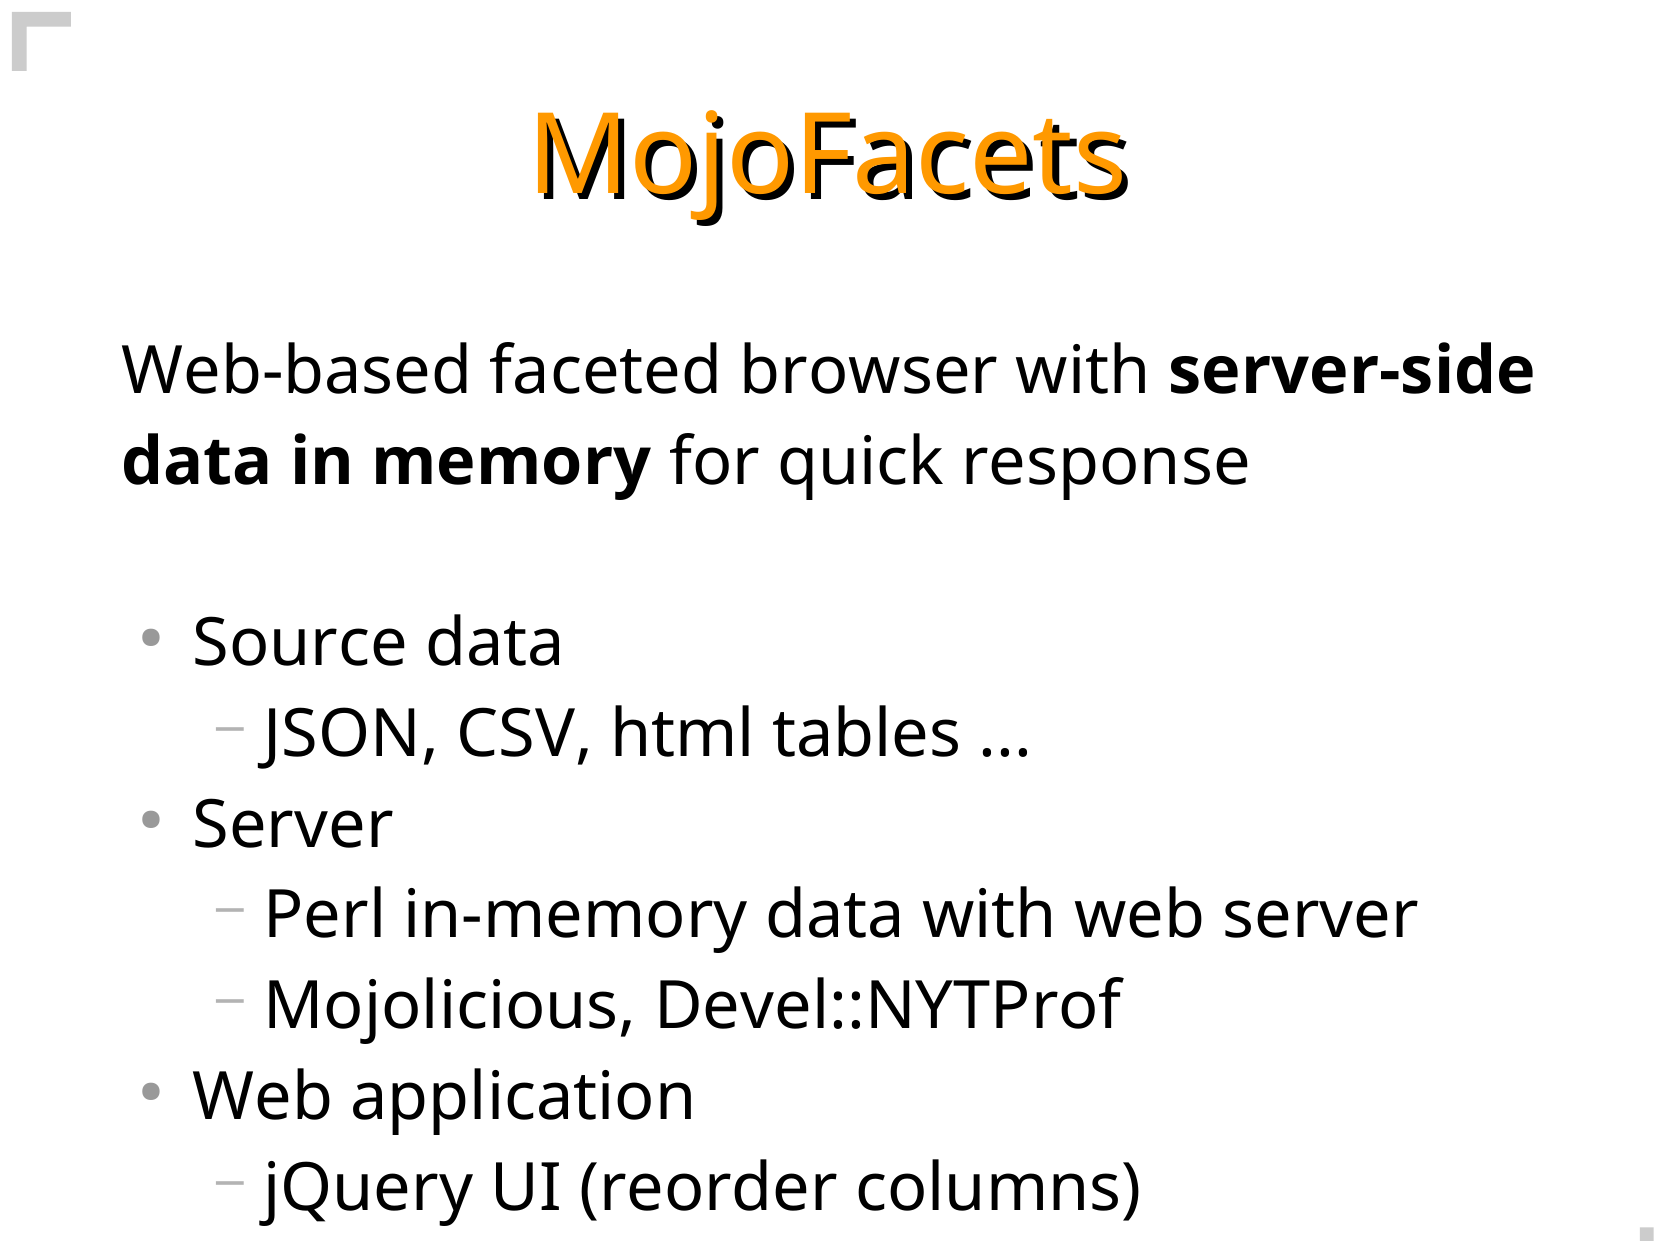

# MojoFacets
Web-based faceted browser with server-side data in memory for quick response
Source data
JSON, CSV, html tables ...
Server
Perl in-memory data with web server
Mojolicious, Devel::NYTProf
Web application
jQuery UI (reorder columns)